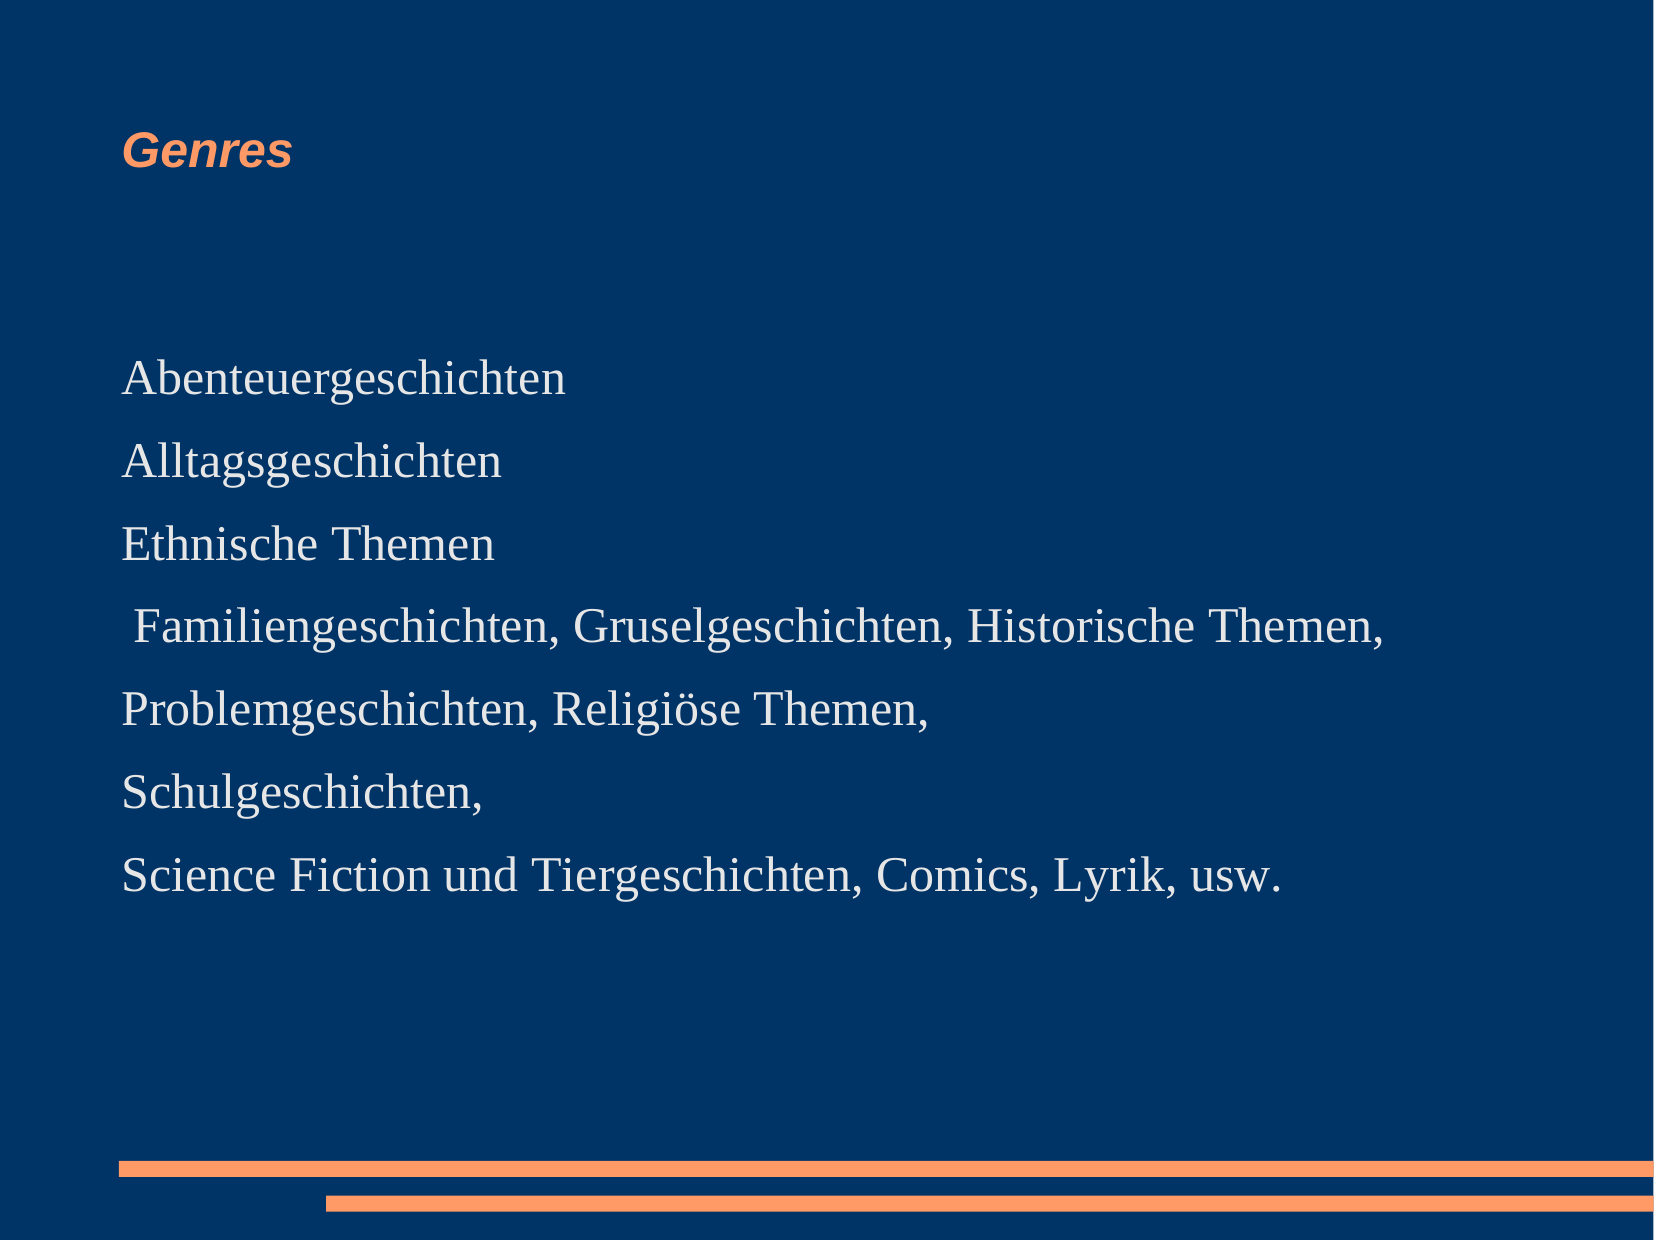

# Genres
Abenteuergeschichten
Alltagsgeschichten
Ethnische Themen
 Familiengeschichten, Gruselgeschichten, Historische Themen, Problemgeschichten, Religiöse Themen,
Schulgeschichten,
Science Fiction und Tiergeschichten, Comics, Lyrik, usw.